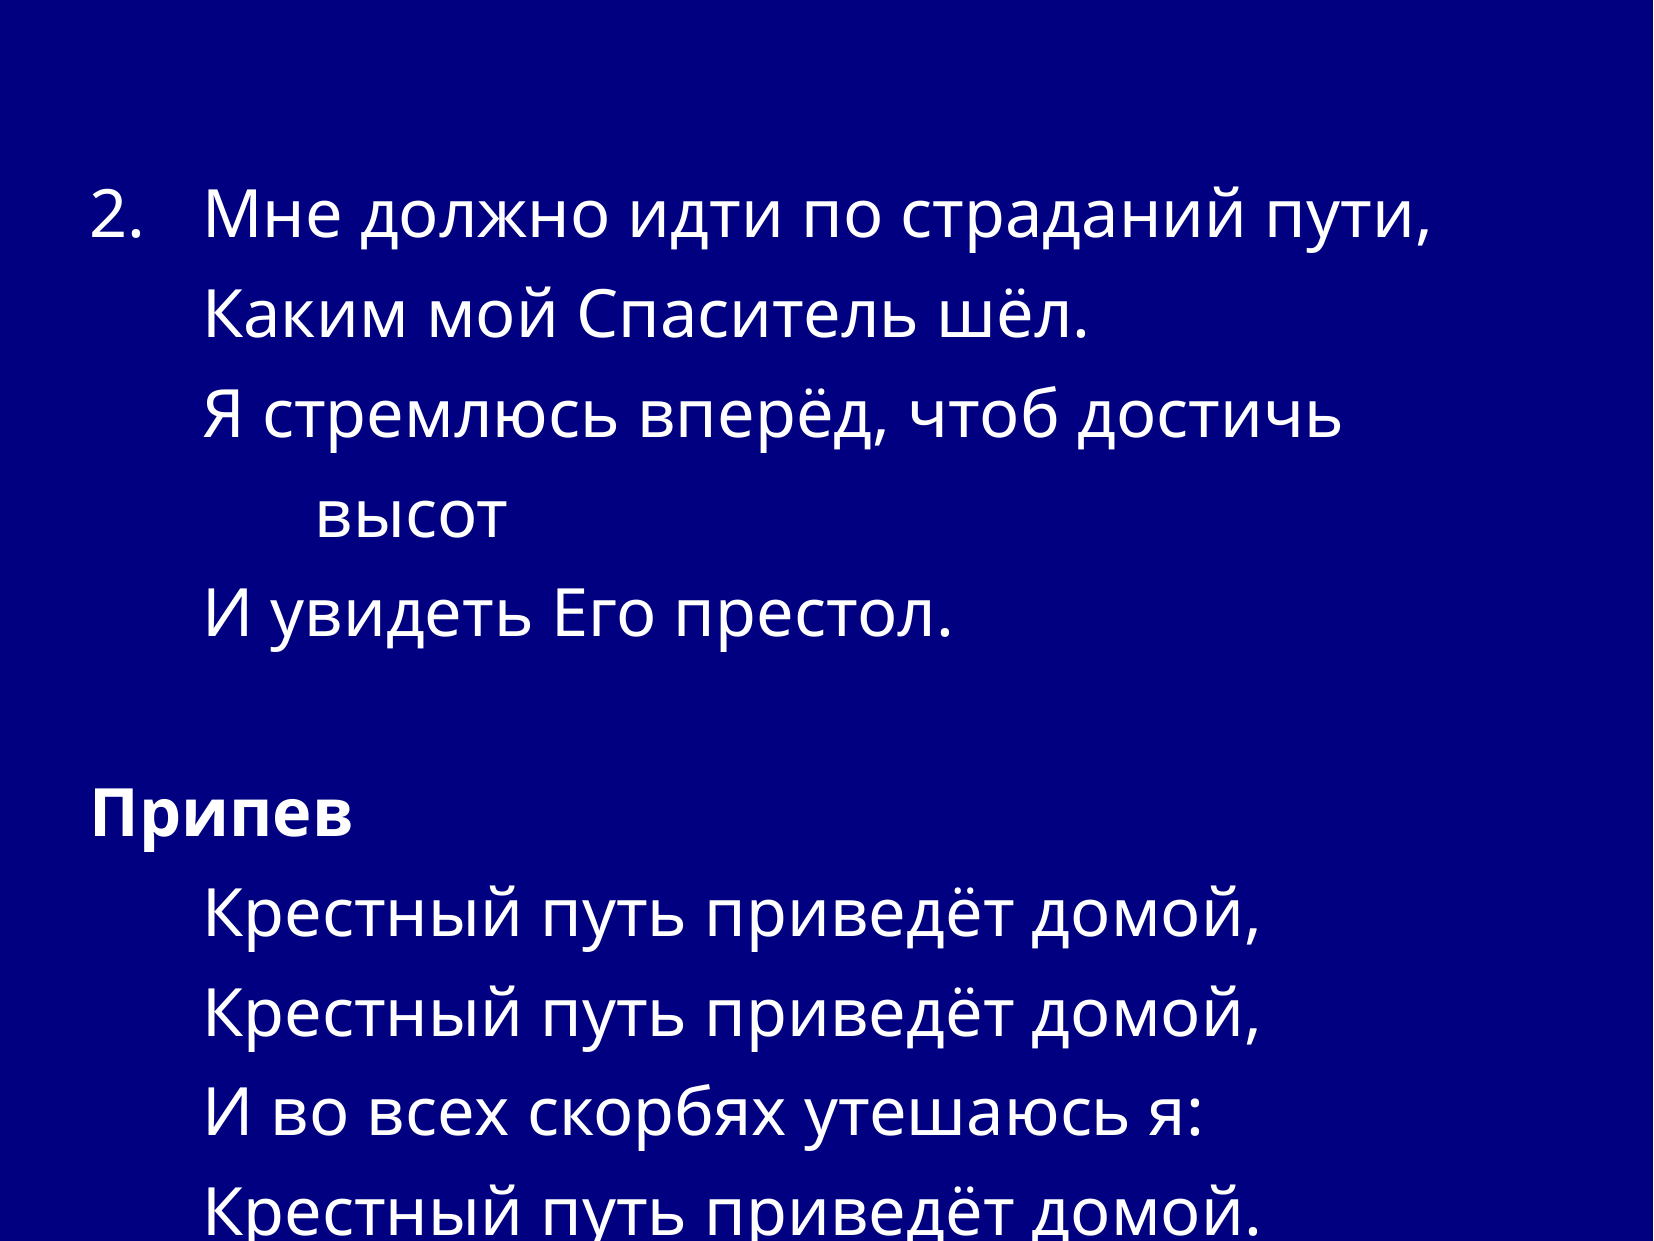

2.	Мне должно идти по страданий пути,
	Каким мой Спаситель шёл.
	Я стремлюсь вперёд, чтоб достичь
		высот
	И увидеть Его престол.
Припев
	Крестный путь приведёт домой,
	Крестный путь приведёт домой,
	И во всех скорбях утешаюсь я:
	Крестный путь приведёт домой.